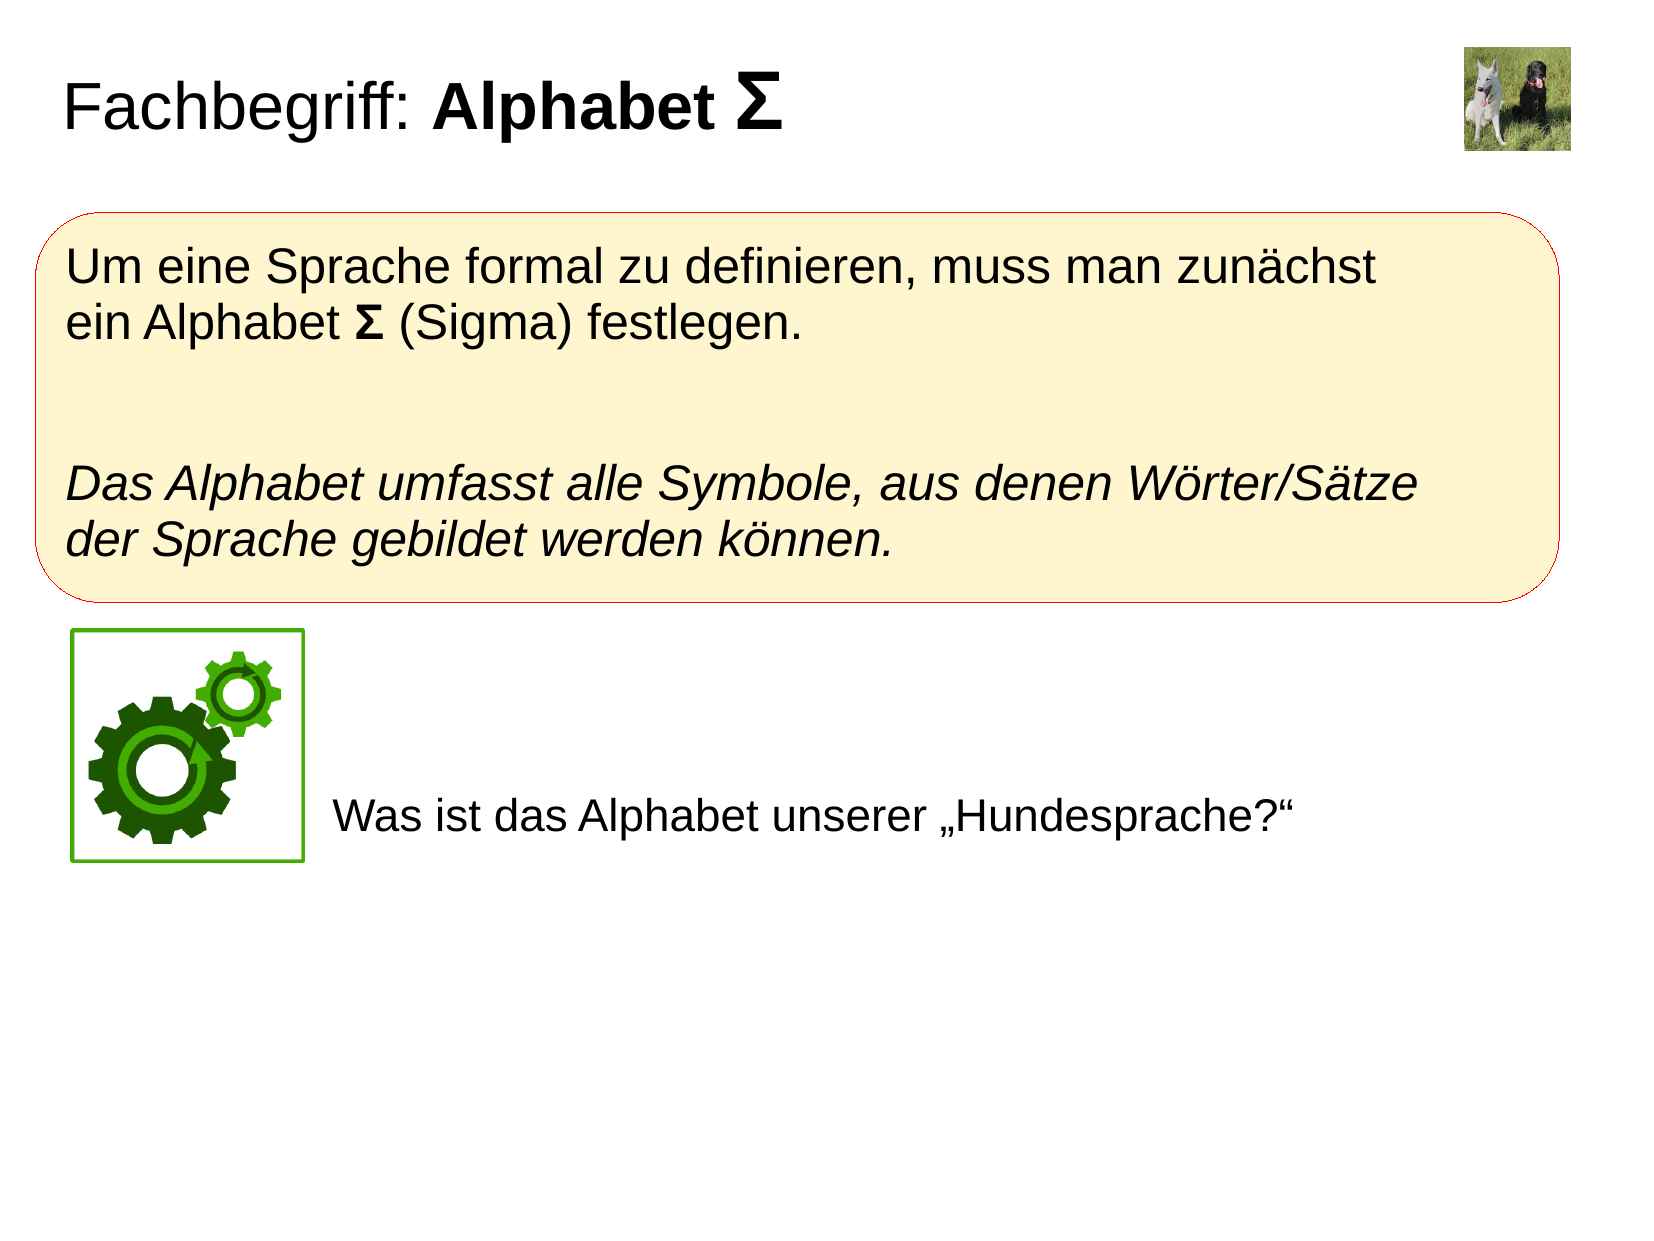

Fachbegriff: Alphabet Σ
Um eine Sprache formal zu definieren, muss man zunächst ein Alphabet Σ (Sigma) festlegen.
Das Alphabet umfasst alle Symbole, aus denen Wörter/Sätze der Sprache gebildet werden können.
Was ist das Alphabet unserer „Hundesprache?“